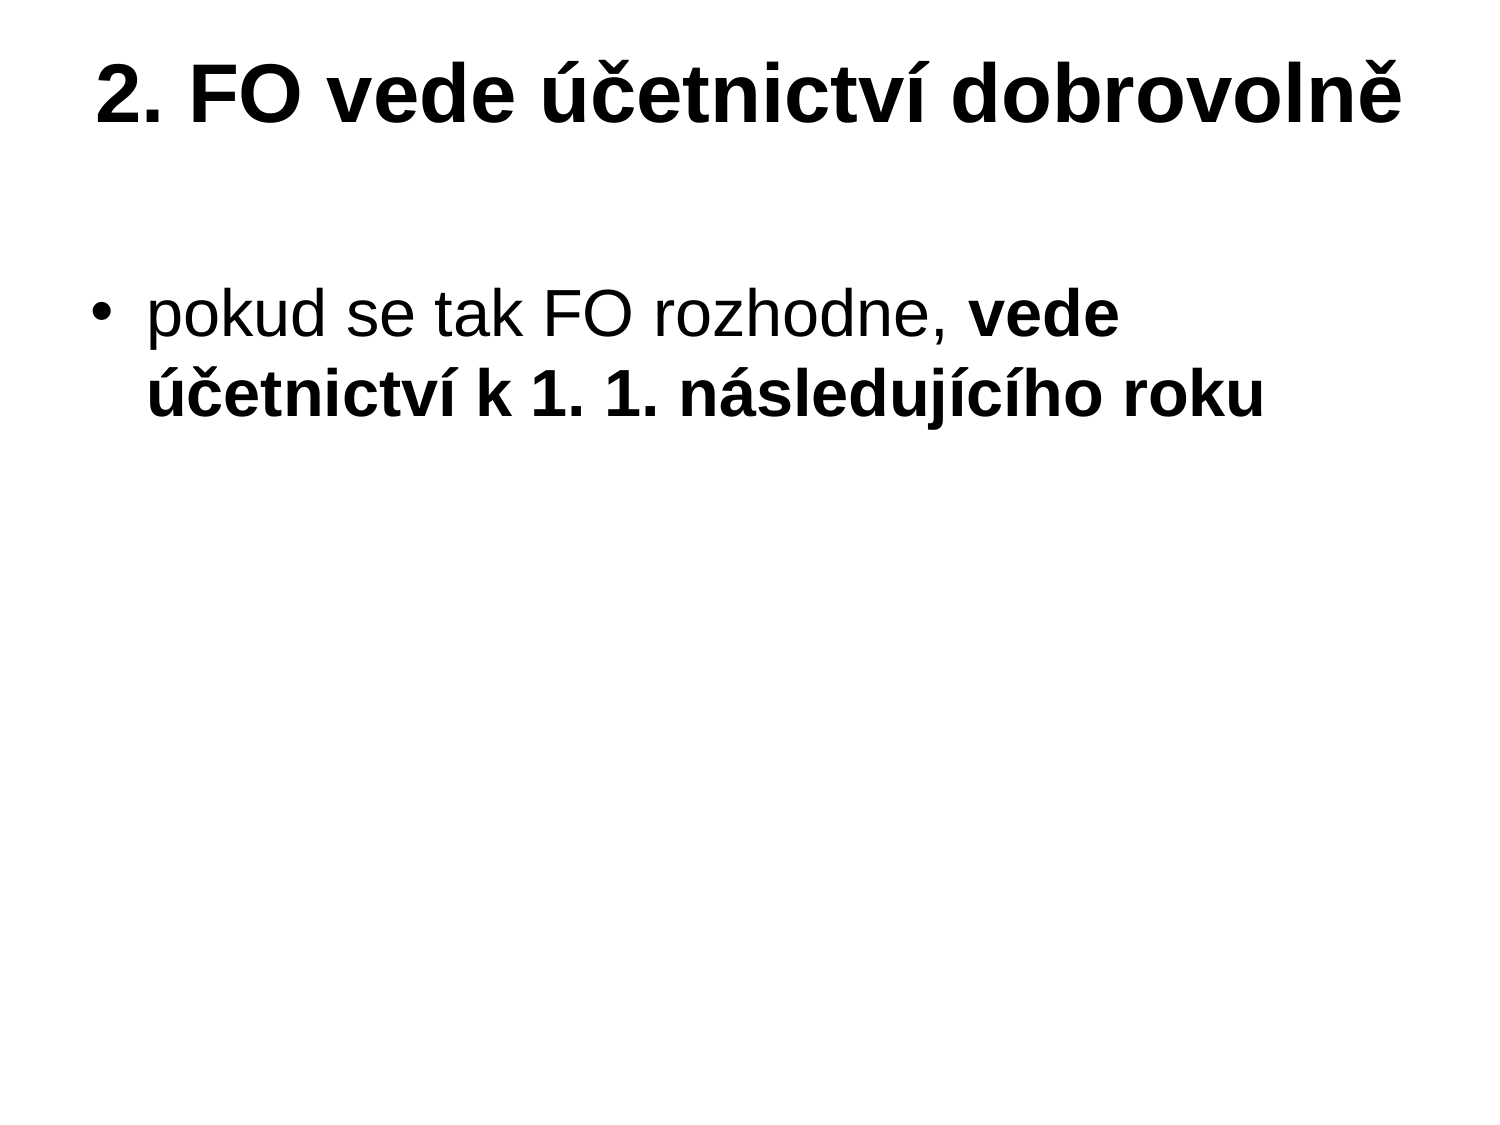

# 2. FO vede účetnictví dobrovolně
pokud se tak FO rozhodne, vede účetnictví k 1. 1. následujícího roku